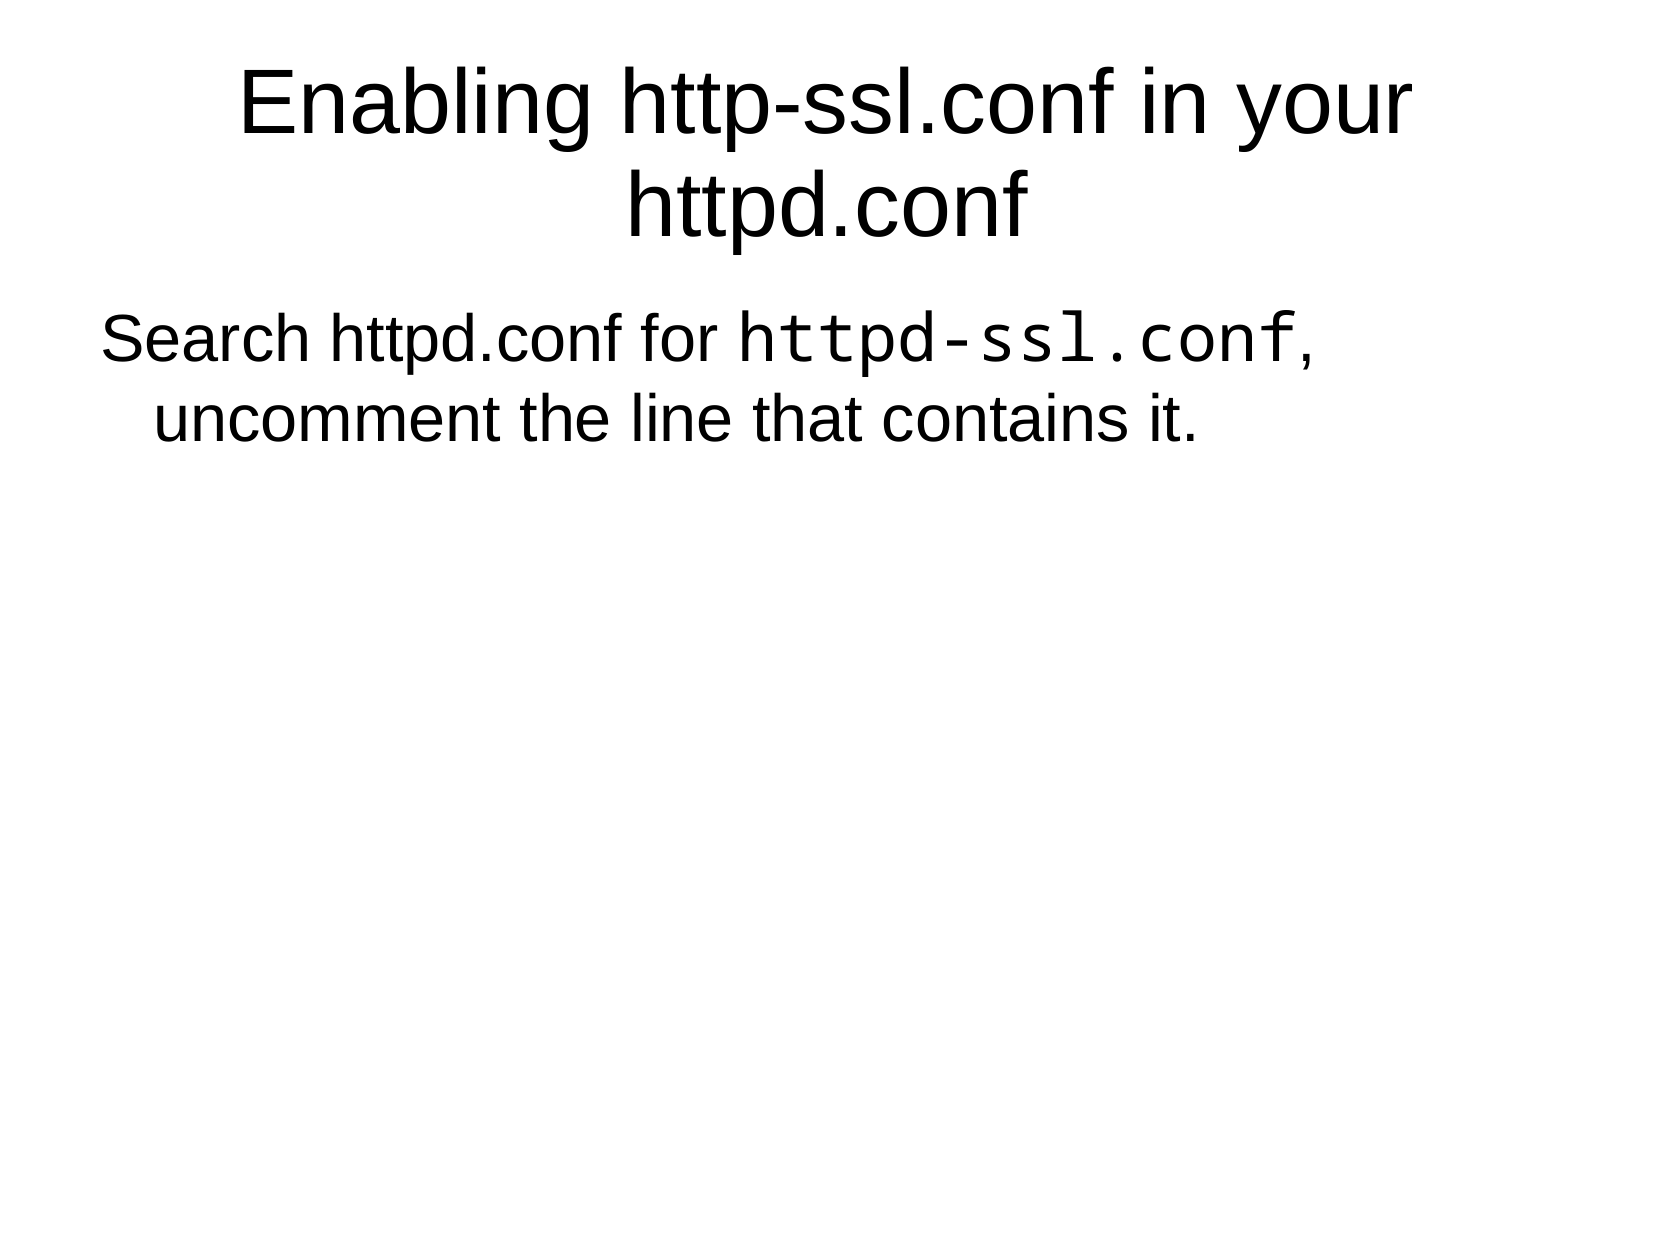

# Enabling http-ssl.conf in your httpd.conf
Search httpd.conf for httpd-ssl.conf, uncomment the line that contains it.